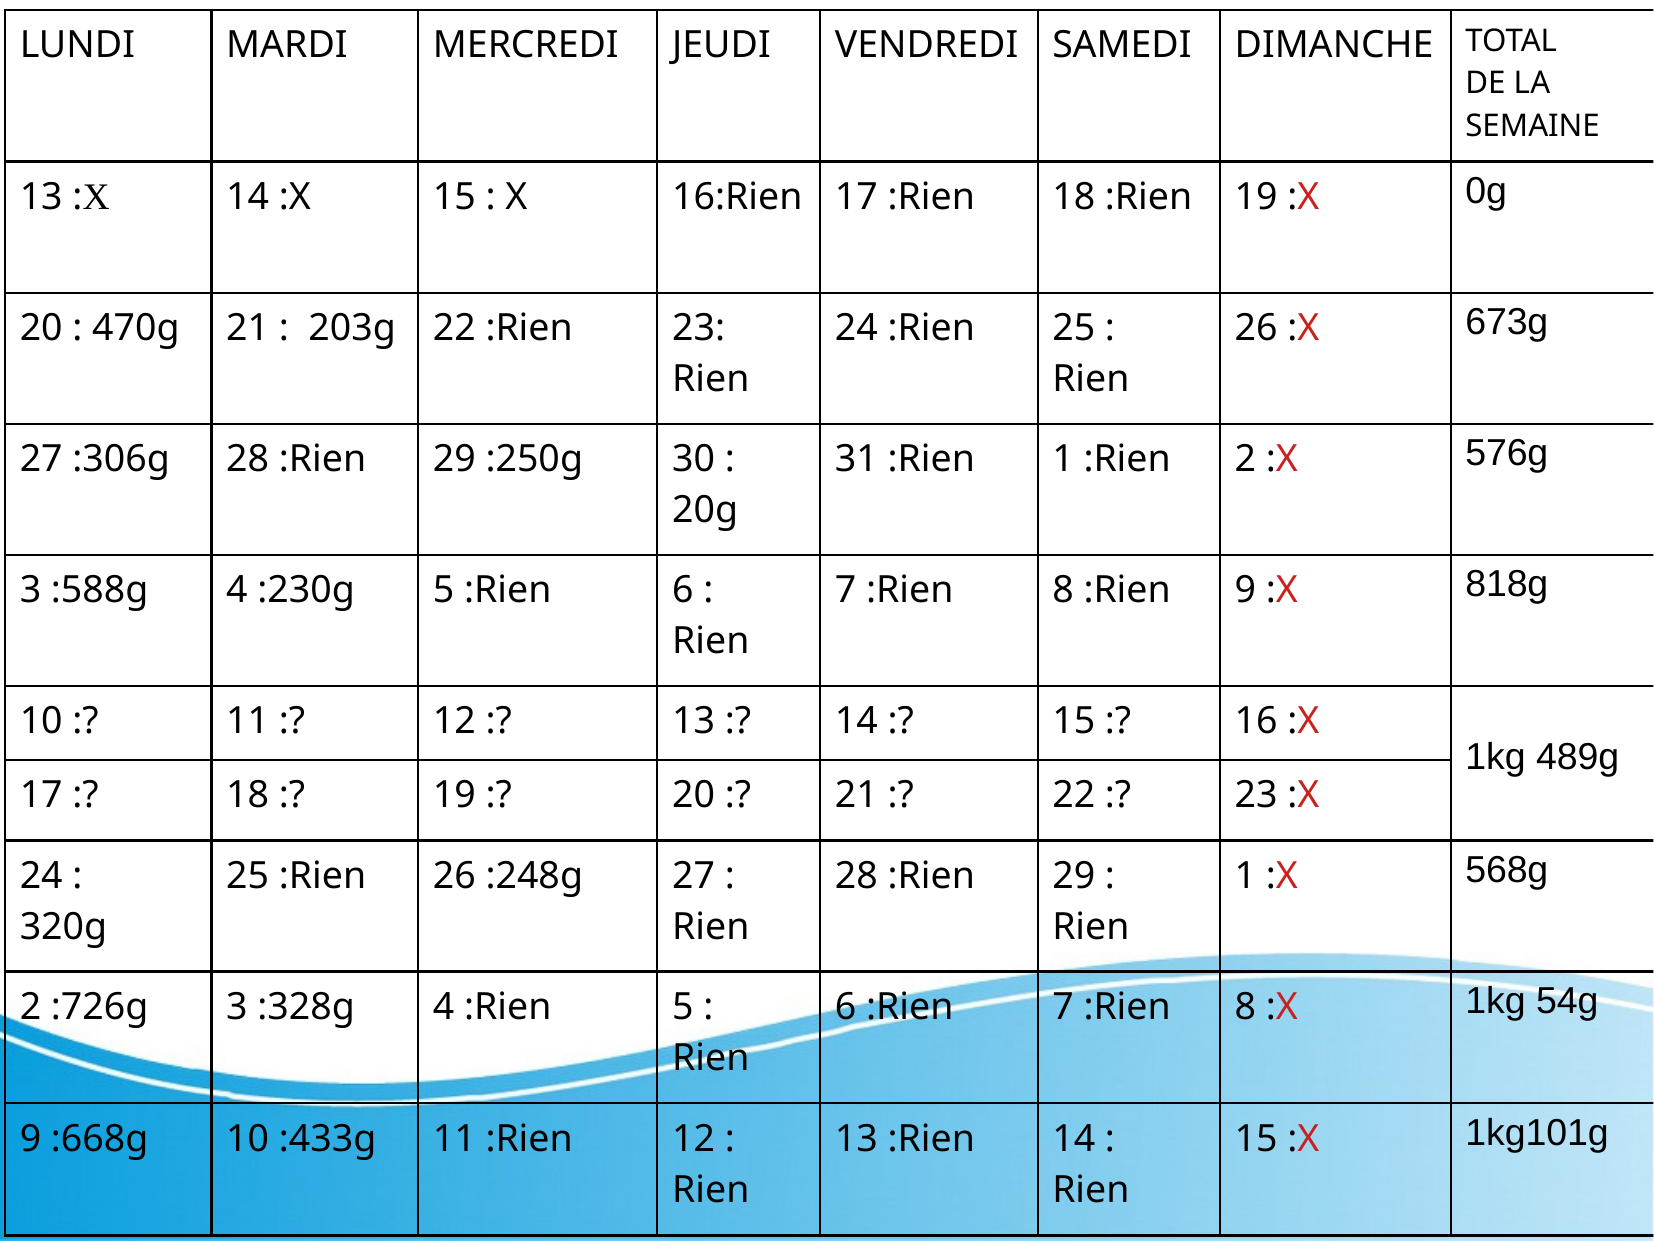

| LUNDI | MARDI | MERCREDI | JEUDI | VENDREDI | SAMEDI | DIMANCHE | TOTAL DE LA SEMAINE |
| --- | --- | --- | --- | --- | --- | --- | --- |
| 13 :X | 14 :X | 15 : X | 16:Rien | 17 :Rien | 18 :Rien | 19 :X | 0g |
| 20 : 470g | 21 : 203g | 22 :Rien | 23: Rien | 24 :Rien | 25 : Rien | 26 :X | 673g |
| 27 :306g | 28 :Rien | 29 :250g | 30 : 20g | 31 :Rien | 1 :Rien | 2 :X | 576g |
| 3 :588g | 4 :230g | 5 :Rien | 6 : Rien | 7 :Rien | 8 :Rien | 9 :X | 818g |
| 10 :? | 11 :? | 12 :? | 13 :? | 14 :? | 15 :? | 16 :X | 1kg 489g |
| 17 :? | 18 :? | 19 :? | 20 :? | 21 :? | 22 :? | 23 :X | |
| 24 : 320g | 25 :Rien | 26 :248g | 27 : Rien | 28 :Rien | 29 : Rien | 1 :X | 568g |
| 2 :726g | 3 :328g | 4 :Rien | 5 : Rien | 6 :Rien | 7 :Rien | 8 :X | 1kg 54g |
| 9 :668g | 10 :433g | 11 :Rien | 12 : Rien | 13 :Rien | 14 : Rien | 15 :X | 1kg101g |
#